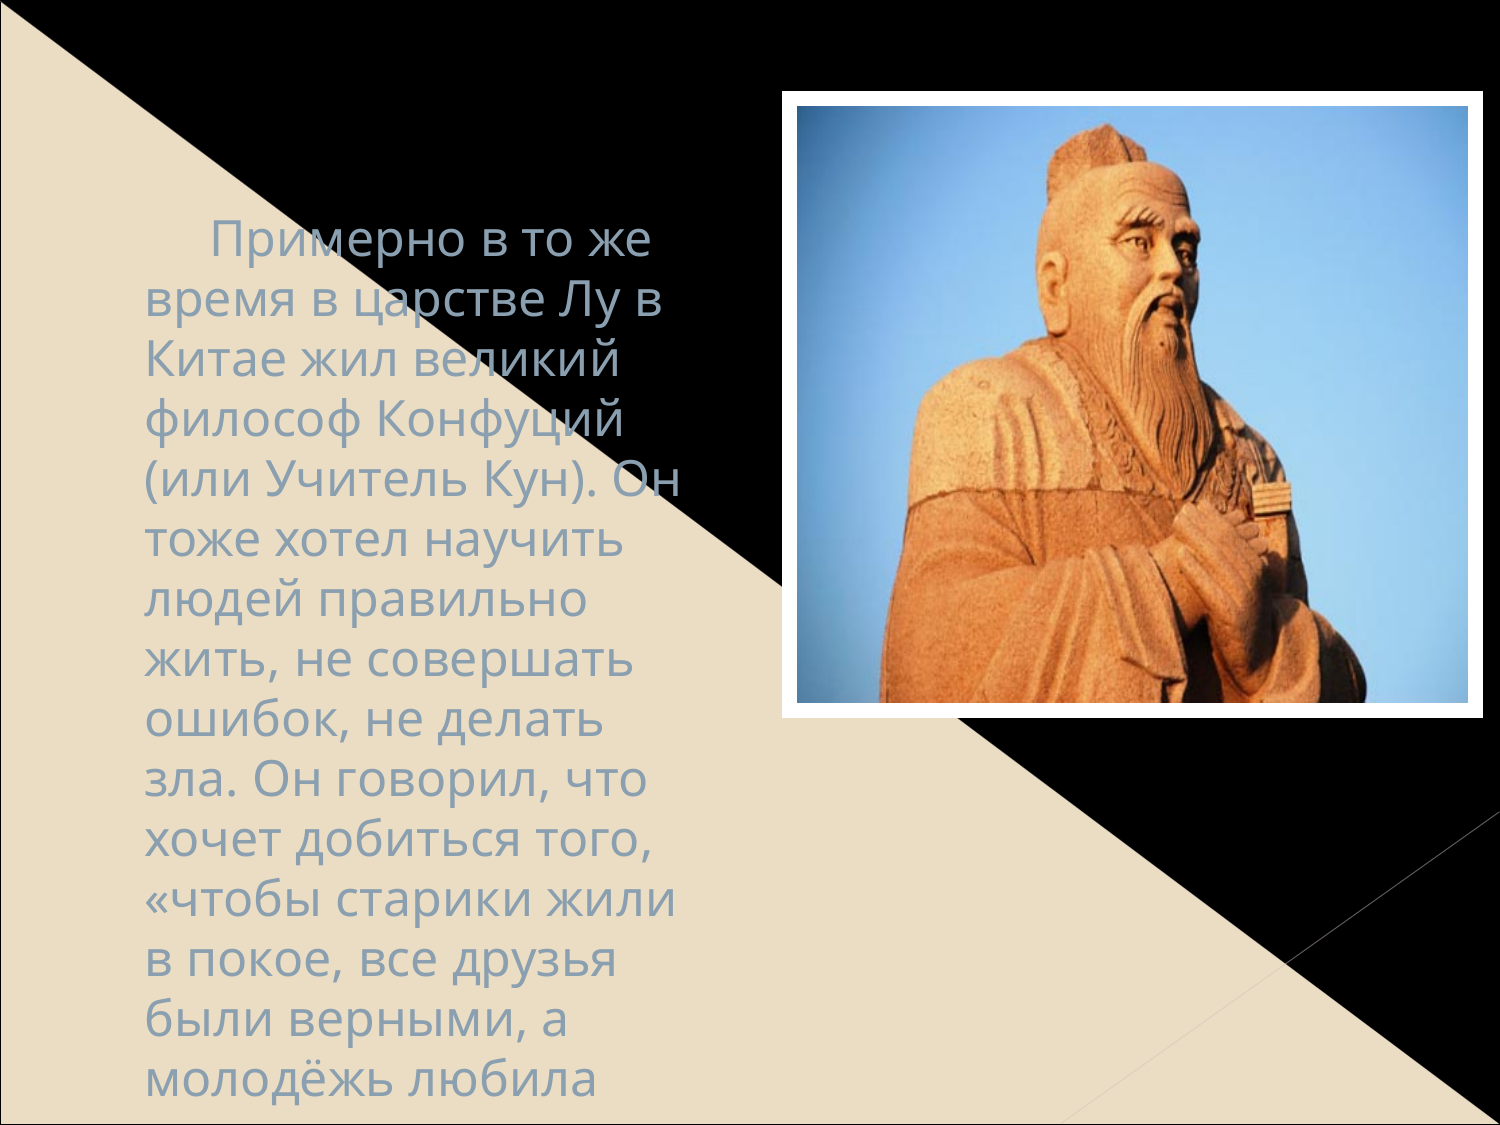

# Примерно в то же время в царстве Лу в Китае жил великий философ Конфуций (или Учитель Кун). Он тоже хотел научить людей правильно жить, не совершать ошибок, не делать зла. Он говорил, что хочет добиться того, «чтобы старики жили в покое, все друзья были верными, а молодёжь любила старших».